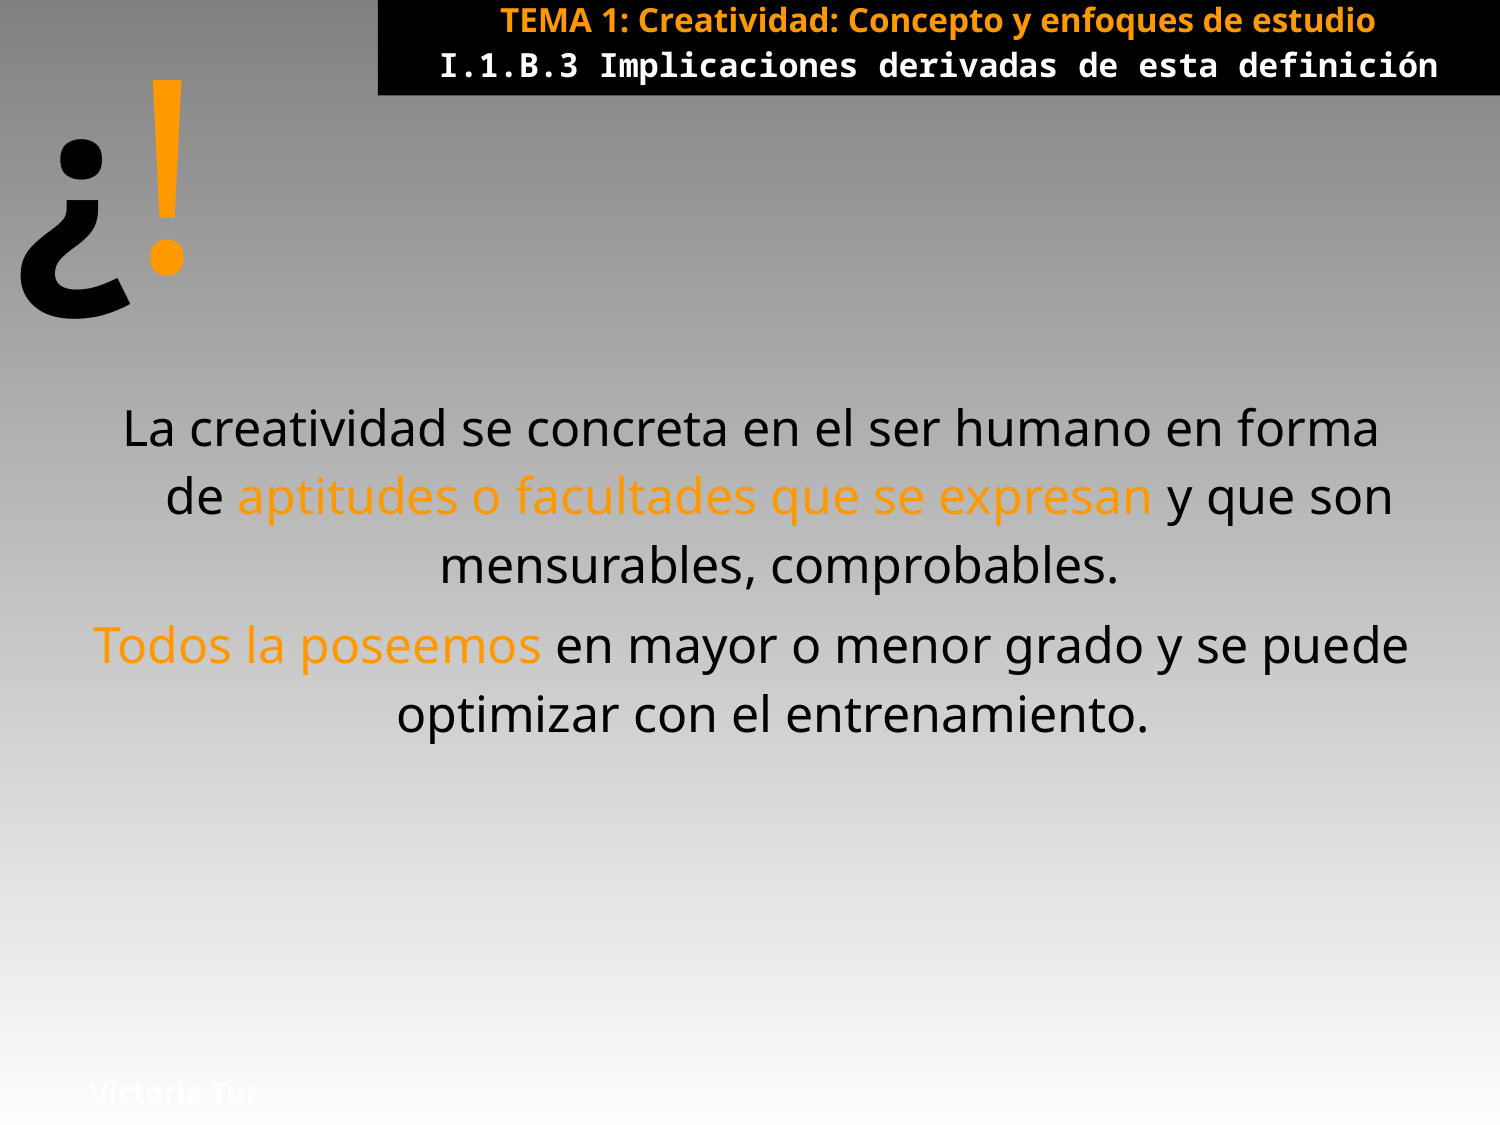

TEMA 1: Creatividad: Concepto y enfoques de estudio
I.1.B.3 Implicaciones derivadas de esta definición
# La creatividad se concreta en el ser humano en forma de aptitudes o facultades que se expresan y que son mensurables, comprobables.
Todos la poseemos en mayor o menor grado y se puede optimizar con el entrenamiento.